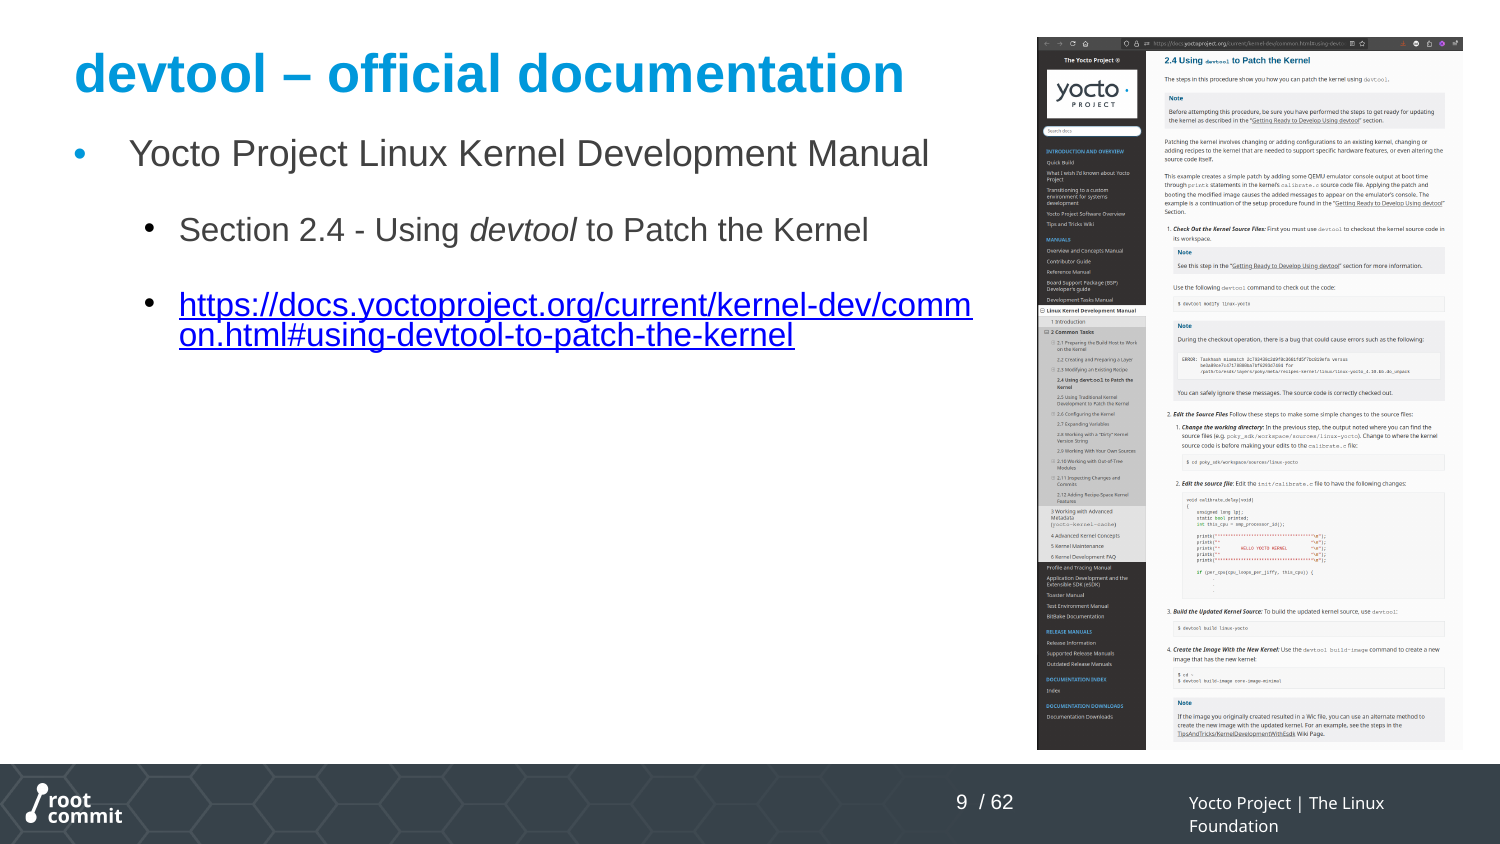

devtool – official documentation
Yocto Project Linux Kernel Development Manual
Section 2.4 - Using devtool to Patch the Kernel
https://docs.yoctoproject.org/current/kernel-dev/common.html#using-devtool-to-patch-the-kernel